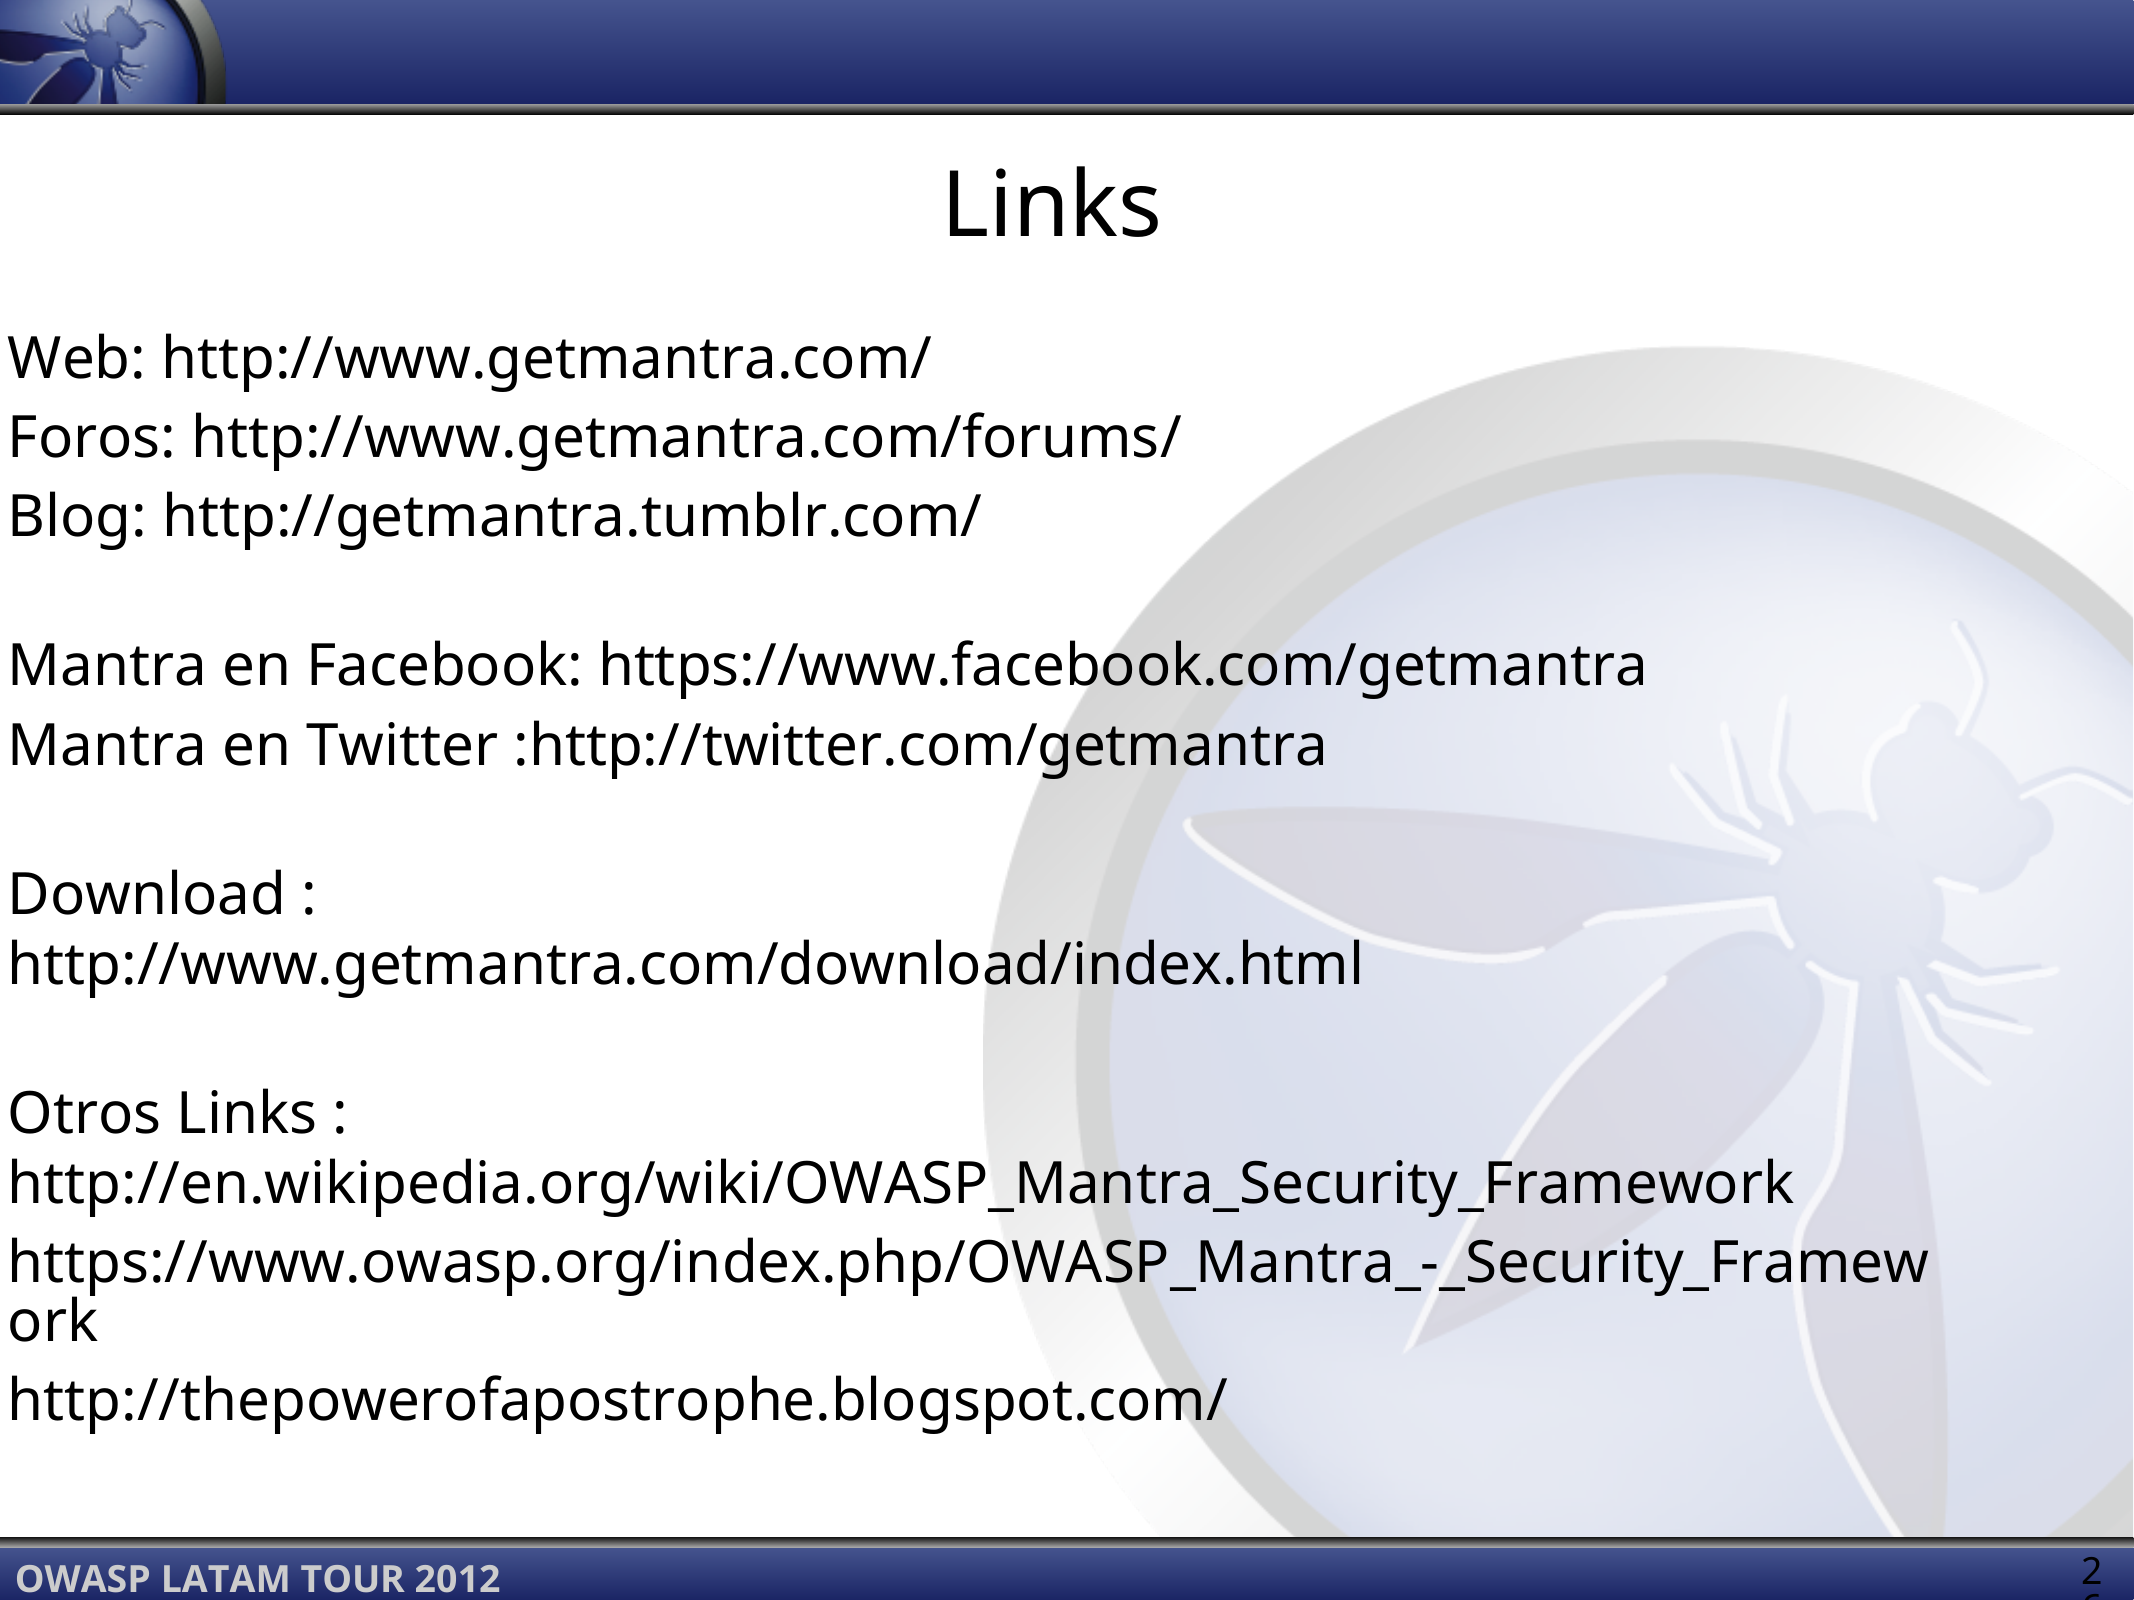

Links
Web: http://www.getmantra.com/
Foros: http://www.getmantra.com/forums/
Blog: http://getmantra.tumblr.com/
Mantra en Facebook: https://www.facebook.com/getmantra
Mantra en Twitter :http://twitter.com/getmantra
Download :
http://www.getmantra.com/download/index.html
Otros Links :
http://en.wikipedia.org/wiki/OWASP_Mantra_Security_Framework
https://www.owasp.org/index.php/OWASP_Mantra_-_Security_Framework
http://thepowerofapostrophe.blogspot.com/